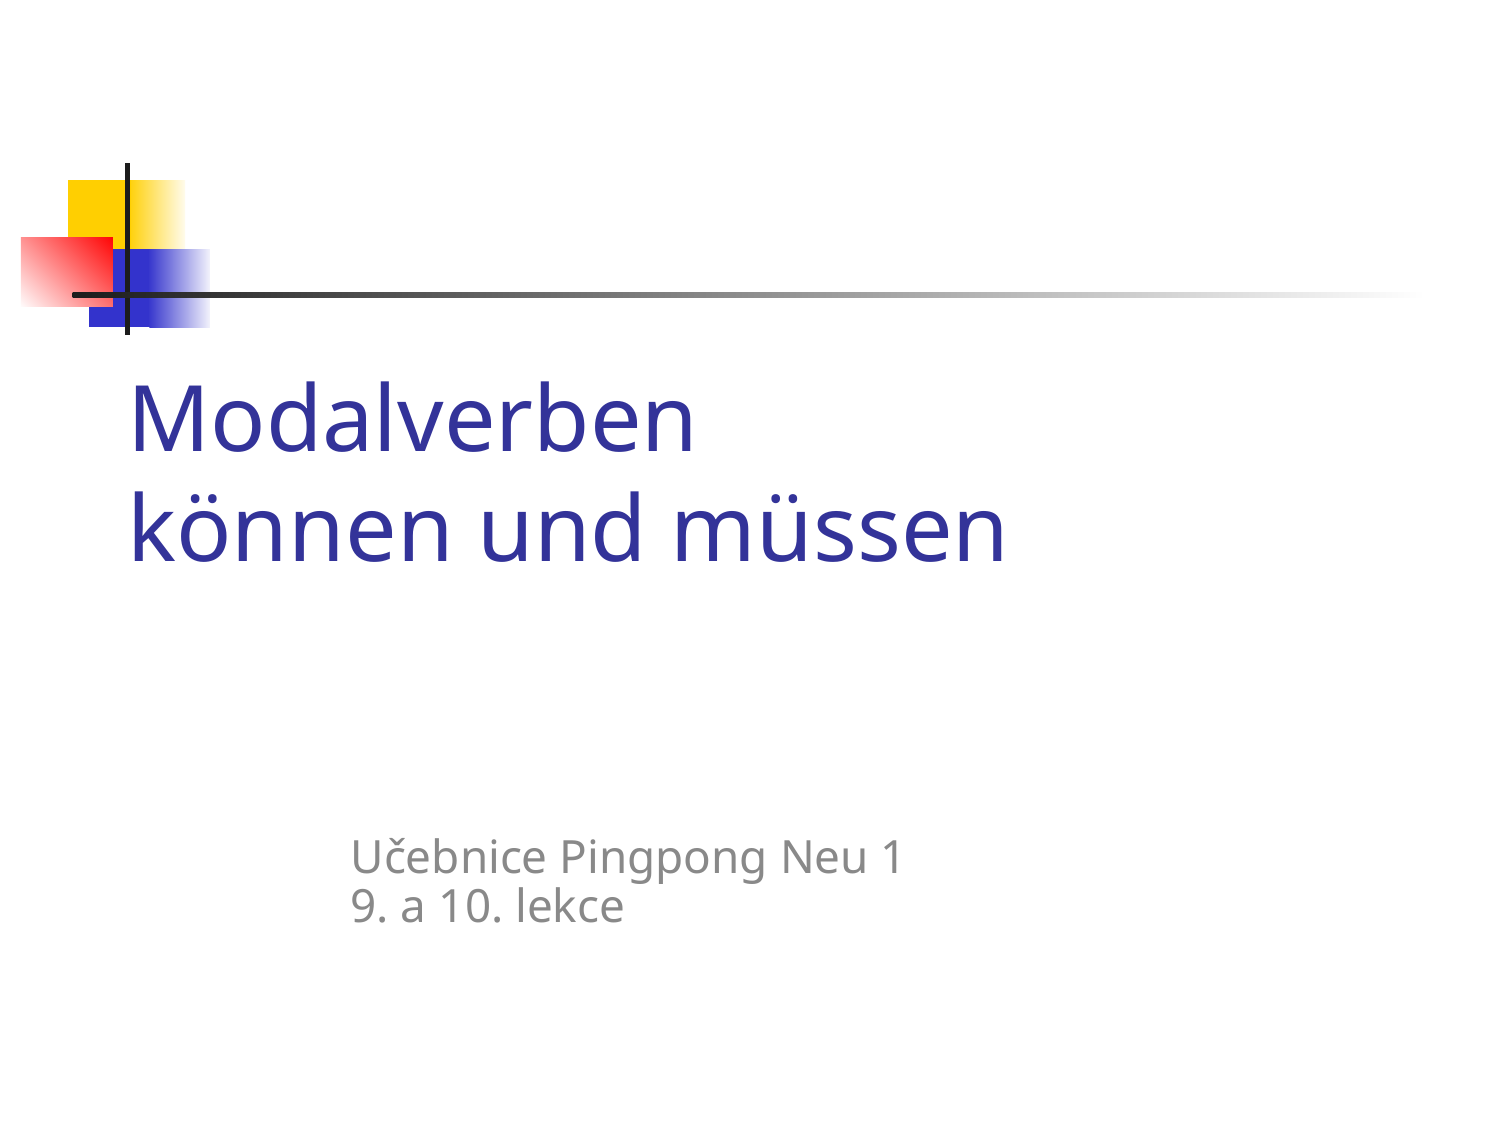

# Modalverben können und müssen
Učebnice Pingpong Neu 1
9. a 10. lekce